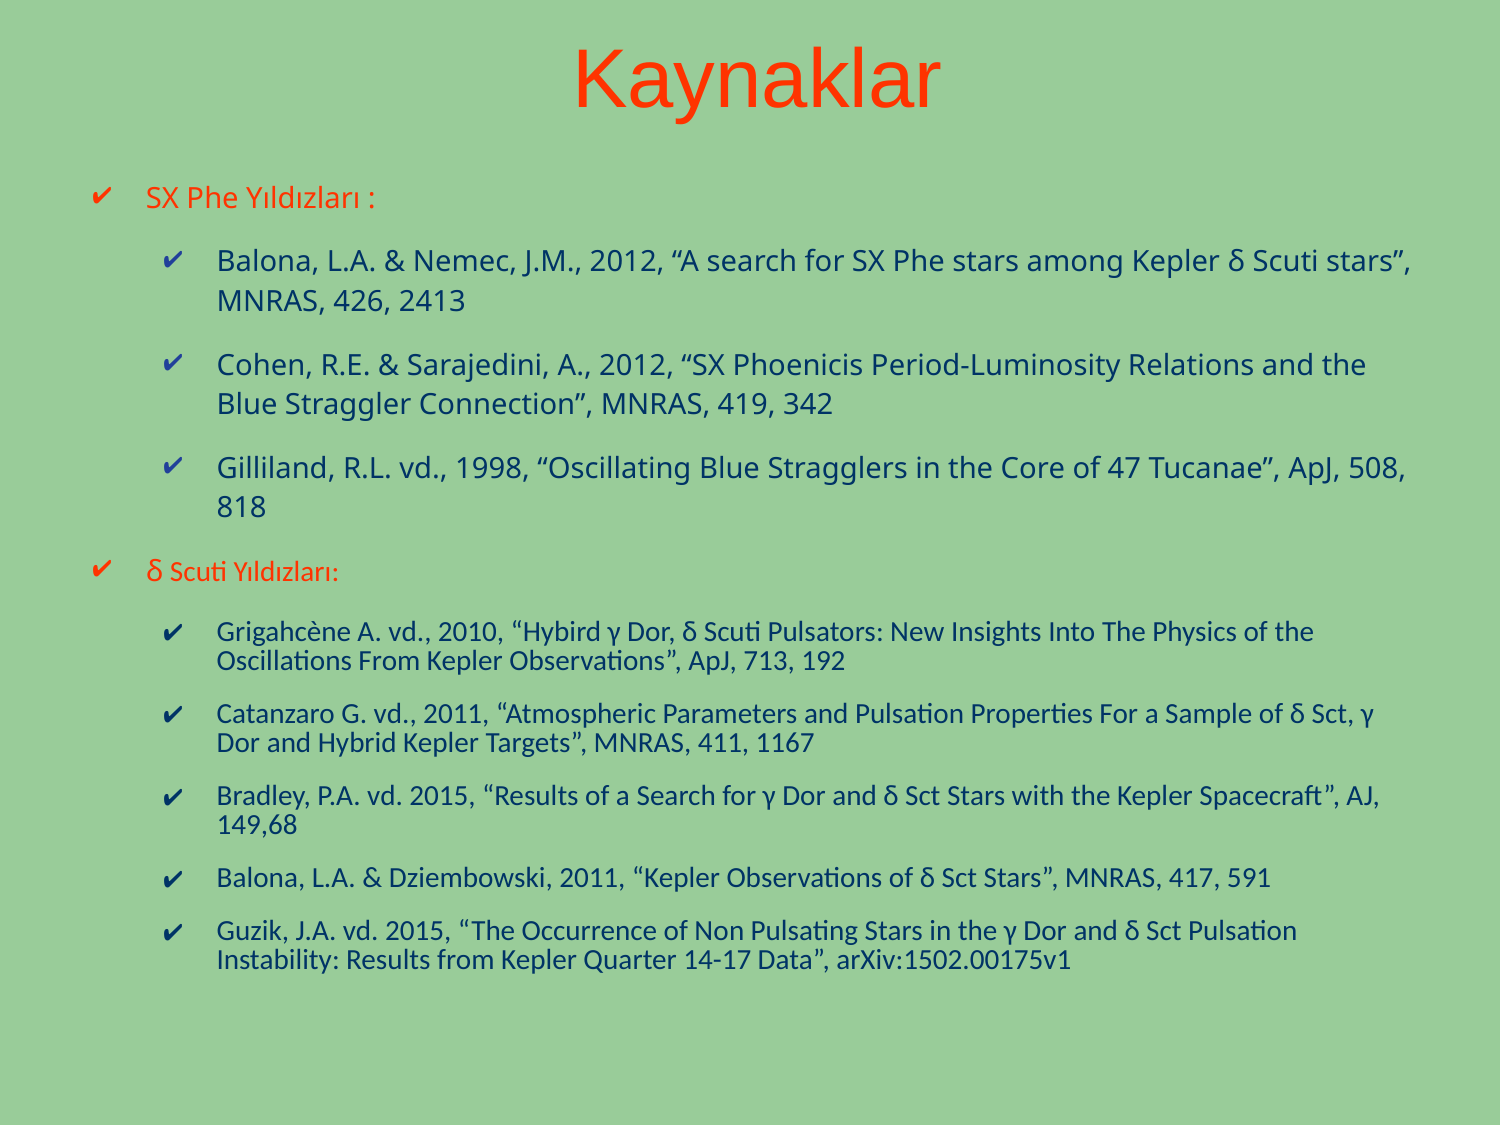

Kaynaklar
# SX Phe Yıldızları :
Balona, L.A. & Nemec, J.M., 2012, “A search for SX Phe stars among Kepler δ Scuti stars”, MNRAS, 426, 2413
Cohen, R.E. & Sarajedini, A., 2012, “SX Phoenicis Period-Luminosity Relations and the Blue Straggler Connection”, MNRAS, 419, 342
Gilliland, R.L. vd., 1998, “Oscillating Blue Stragglers in the Core of 47 Tucanae”, ApJ, 508, 818
δ Scuti Yıldızları:
Grigahcène A. vd., 2010, “Hybird γ Dor, δ Scuti Pulsators: New Insights Into The Physics of the Oscillations From Kepler Observations”, ApJ, 713, 192
Catanzaro G. vd., 2011, “Atmospheric Parameters and Pulsation Properties For a Sample of δ Sct, γ Dor and Hybrid Kepler Targets”, MNRAS, 411, 1167
Bradley, P.A. vd. 2015, “Results of a Search for γ Dor and δ Sct Stars with the Kepler Spacecraft”, AJ, 149,68
Balona, L.A. & Dziembowski, 2011, “Kepler Observations of δ Sct Stars”, MNRAS, 417, 591
Guzik, J.A. vd. 2015, “The Occurrence of Non Pulsating Stars in the γ Dor and δ Sct Pulsation Instability: Results from Kepler Quarter 14-17 Data”, arXiv:1502.00175v1